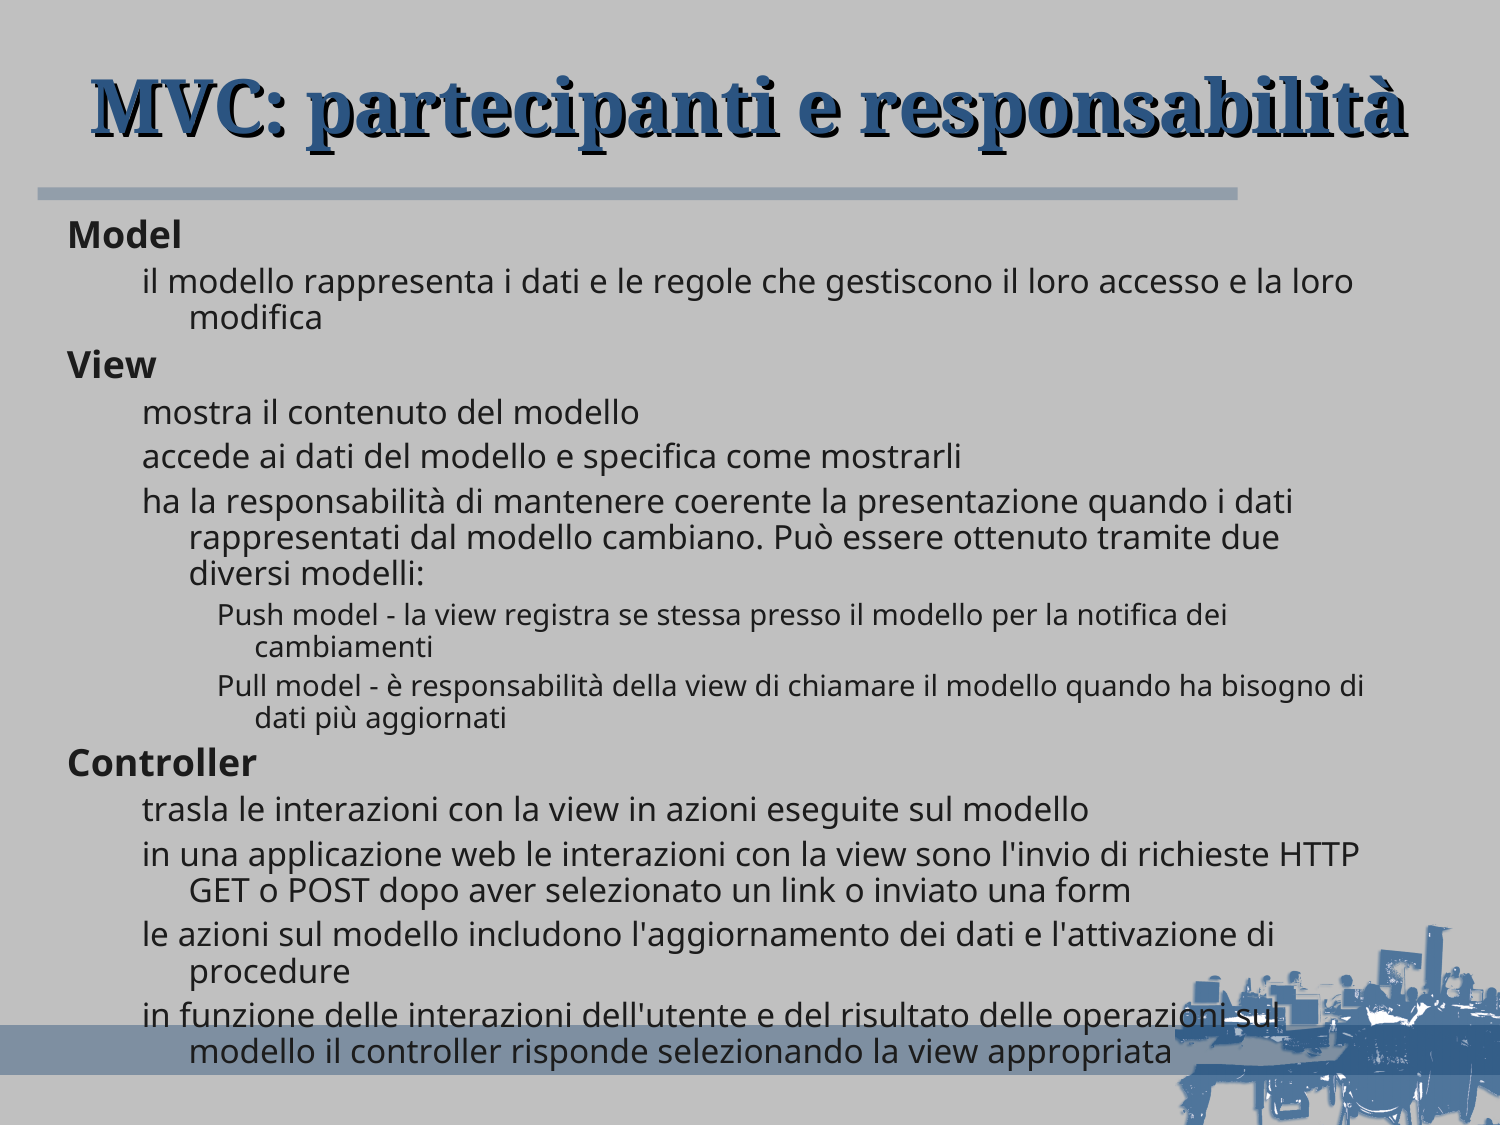

# MVC: partecipanti e responsabilità
Model
il modello rappresenta i dati e le regole che gestiscono il loro accesso e la loro modifica
View
mostra il contenuto del modello
accede ai dati del modello e specifica come mostrarli
ha la responsabilità di mantenere coerente la presentazione quando i dati rappresentati dal modello cambiano. Può essere ottenuto tramite due diversi modelli:
Push model - la view registra se stessa presso il modello per la notifica dei cambiamenti
Pull model - è responsabilità della view di chiamare il modello quando ha bisogno di dati più aggiornati
Controller
trasla le interazioni con la view in azioni eseguite sul modello
in una applicazione web le interazioni con la view sono l'invio di richieste HTTP GET o POST dopo aver selezionato un link o inviato una form
le azioni sul modello includono l'aggiornamento dei dati e l'attivazione di procedure
in funzione delle interazioni dell'utente e del risultato delle operazioni sul modello il controller risponde selezionando la view appropriata